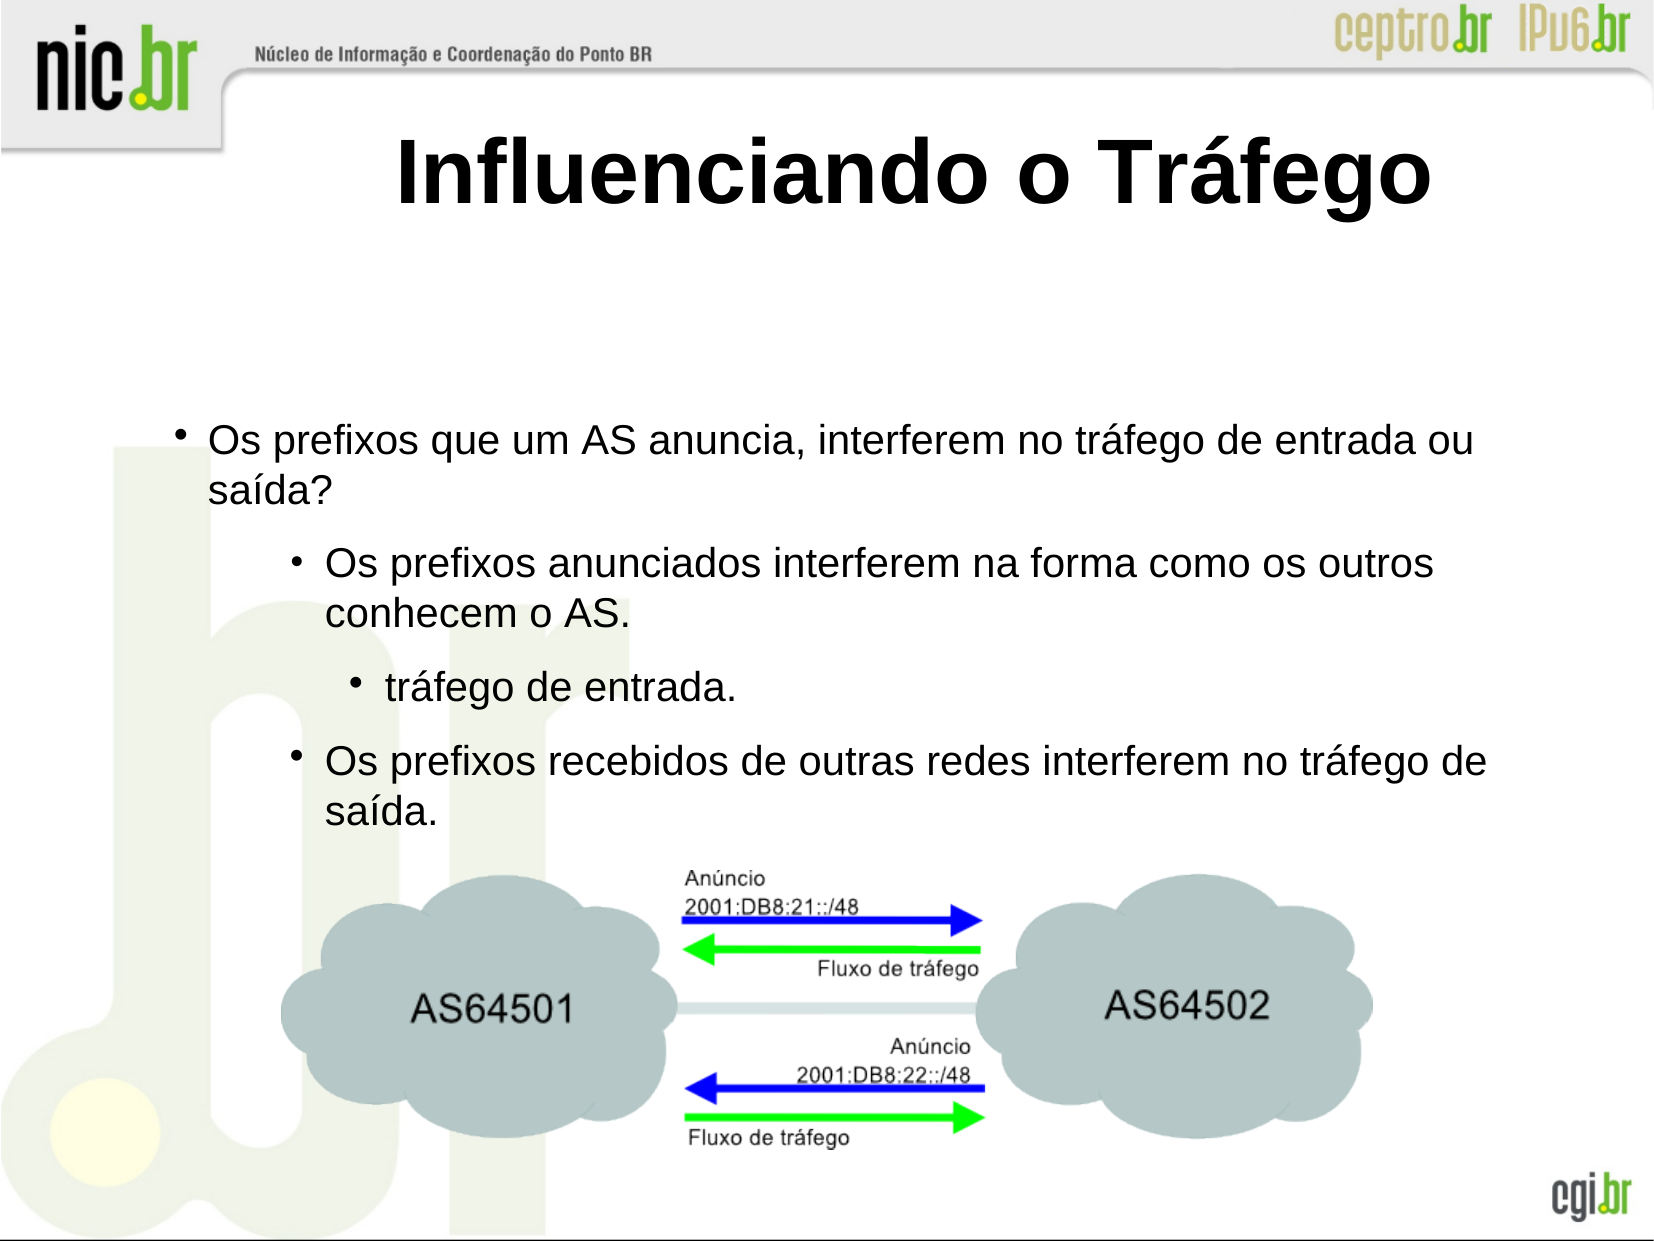

Influenciando o Tráfego
Os prefixos que um AS anuncia, interferem no tráfego de entrada ou saída?
Os prefixos anunciados interferem na forma como os outros conhecem o AS.
tráfego de entrada.
Os prefixos recebidos de outras redes interferem no tráfego de saída.